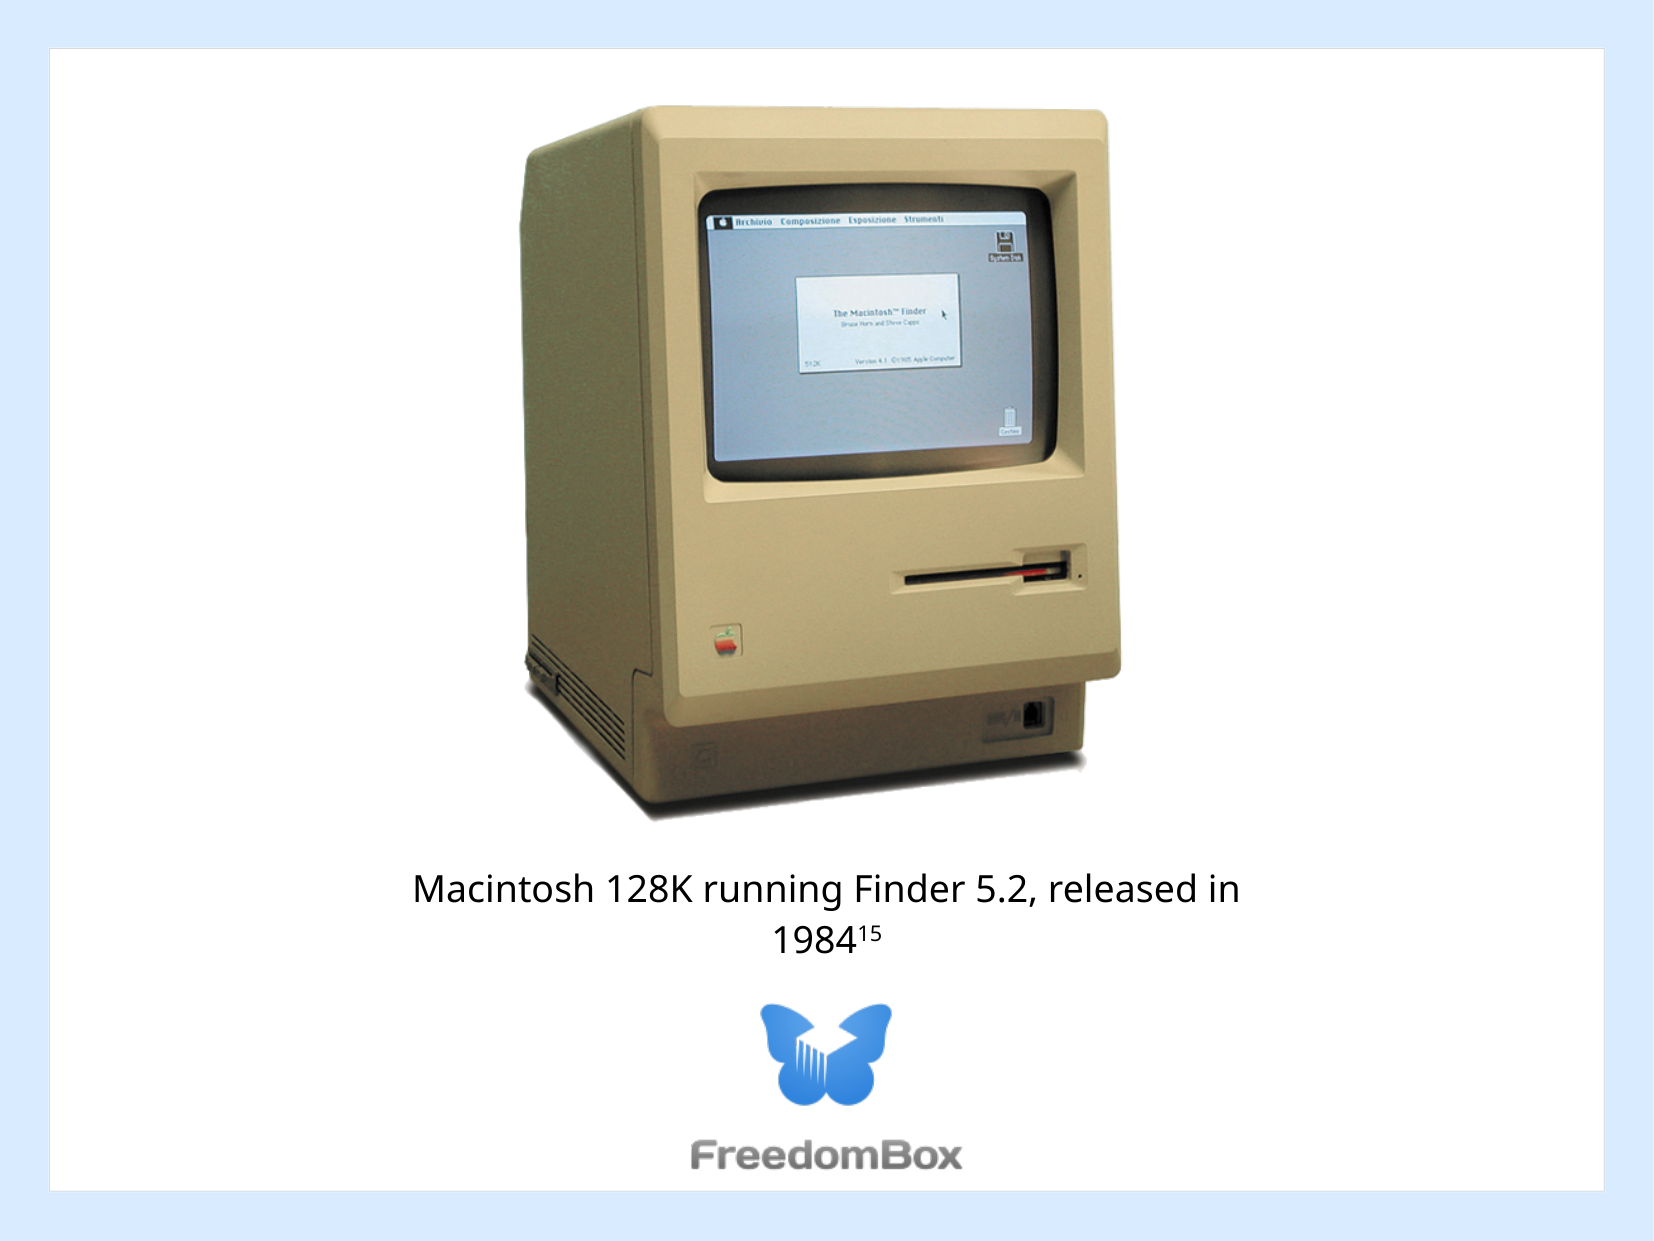

#
Macintosh 128K running Finder 5.2, released in 198415